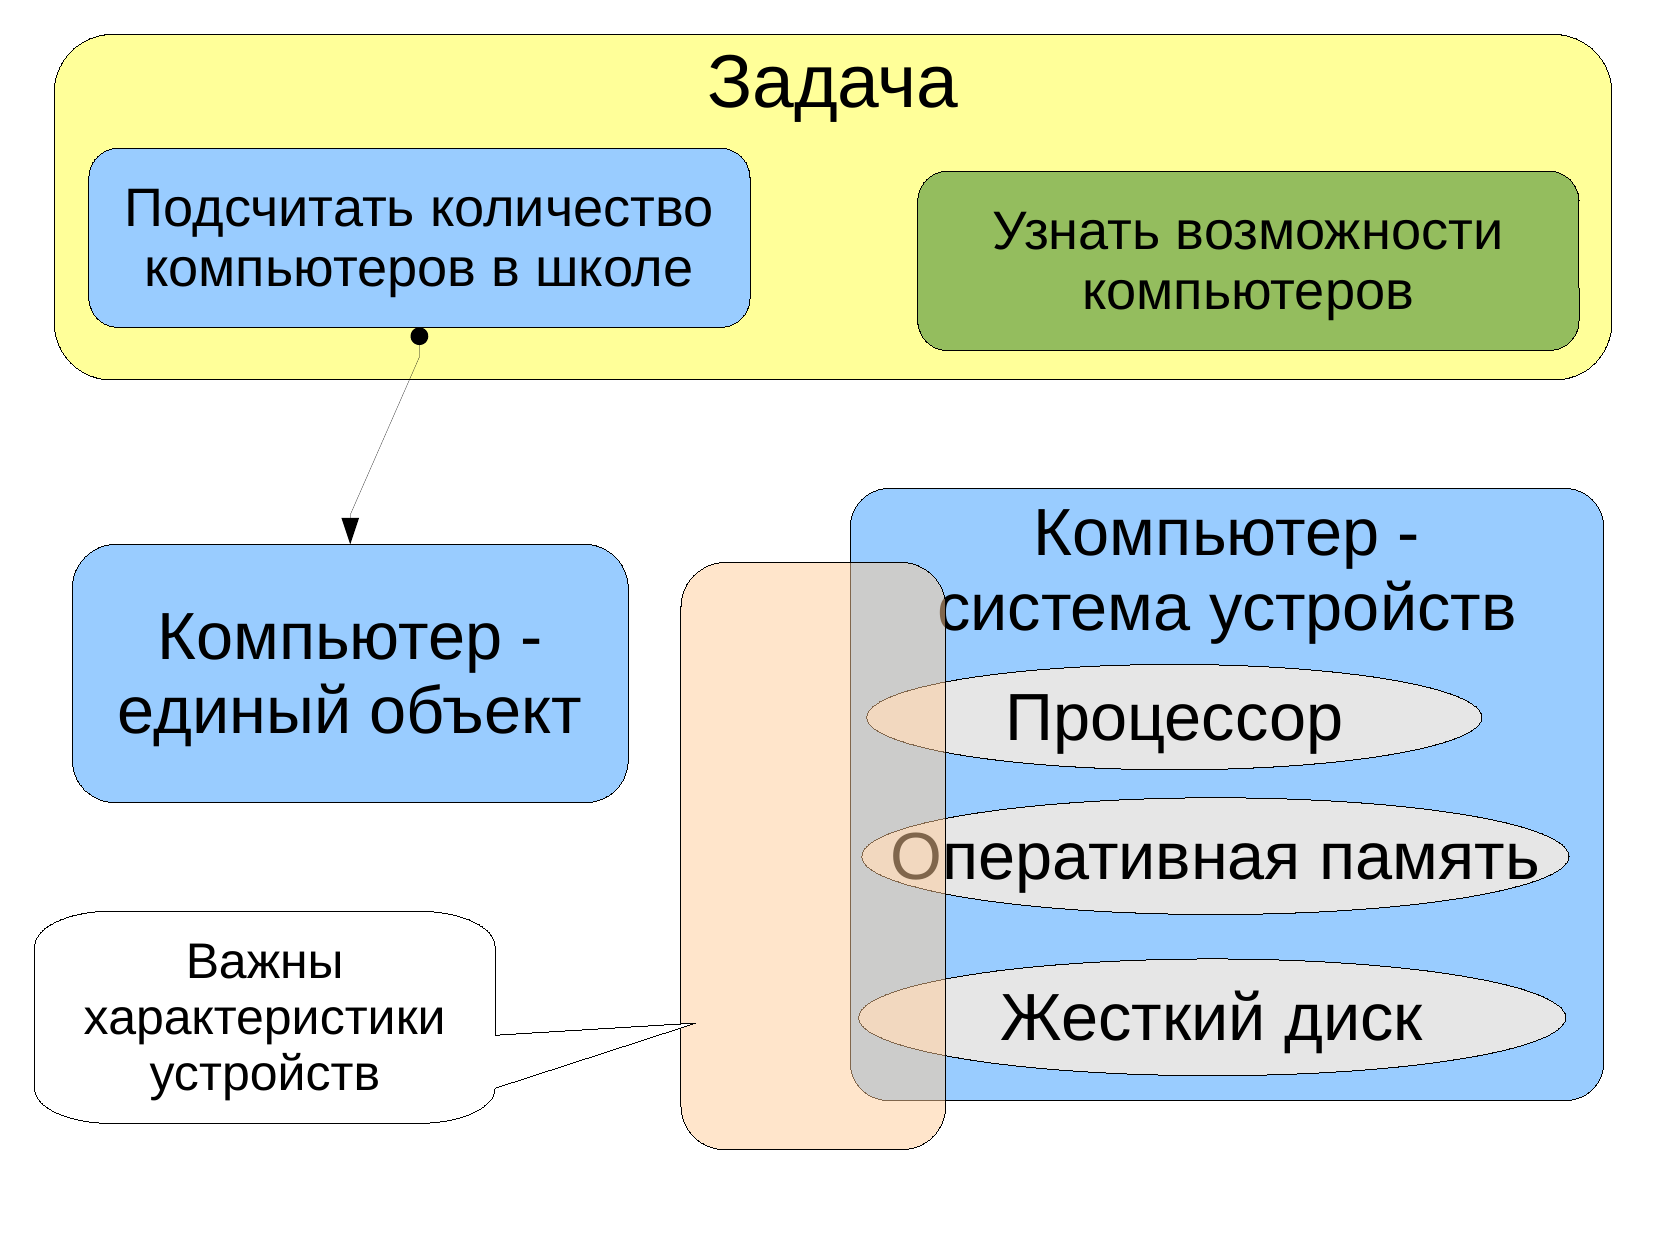

Задача
Подсчитать количество
компьютеров в школе
Узнать возможности
компьютеров
Компьютер -
система устройств
Компьютер -
единый объект
Процессор
Оперативная память
Важны
характеристики
устройств
Жесткий диск